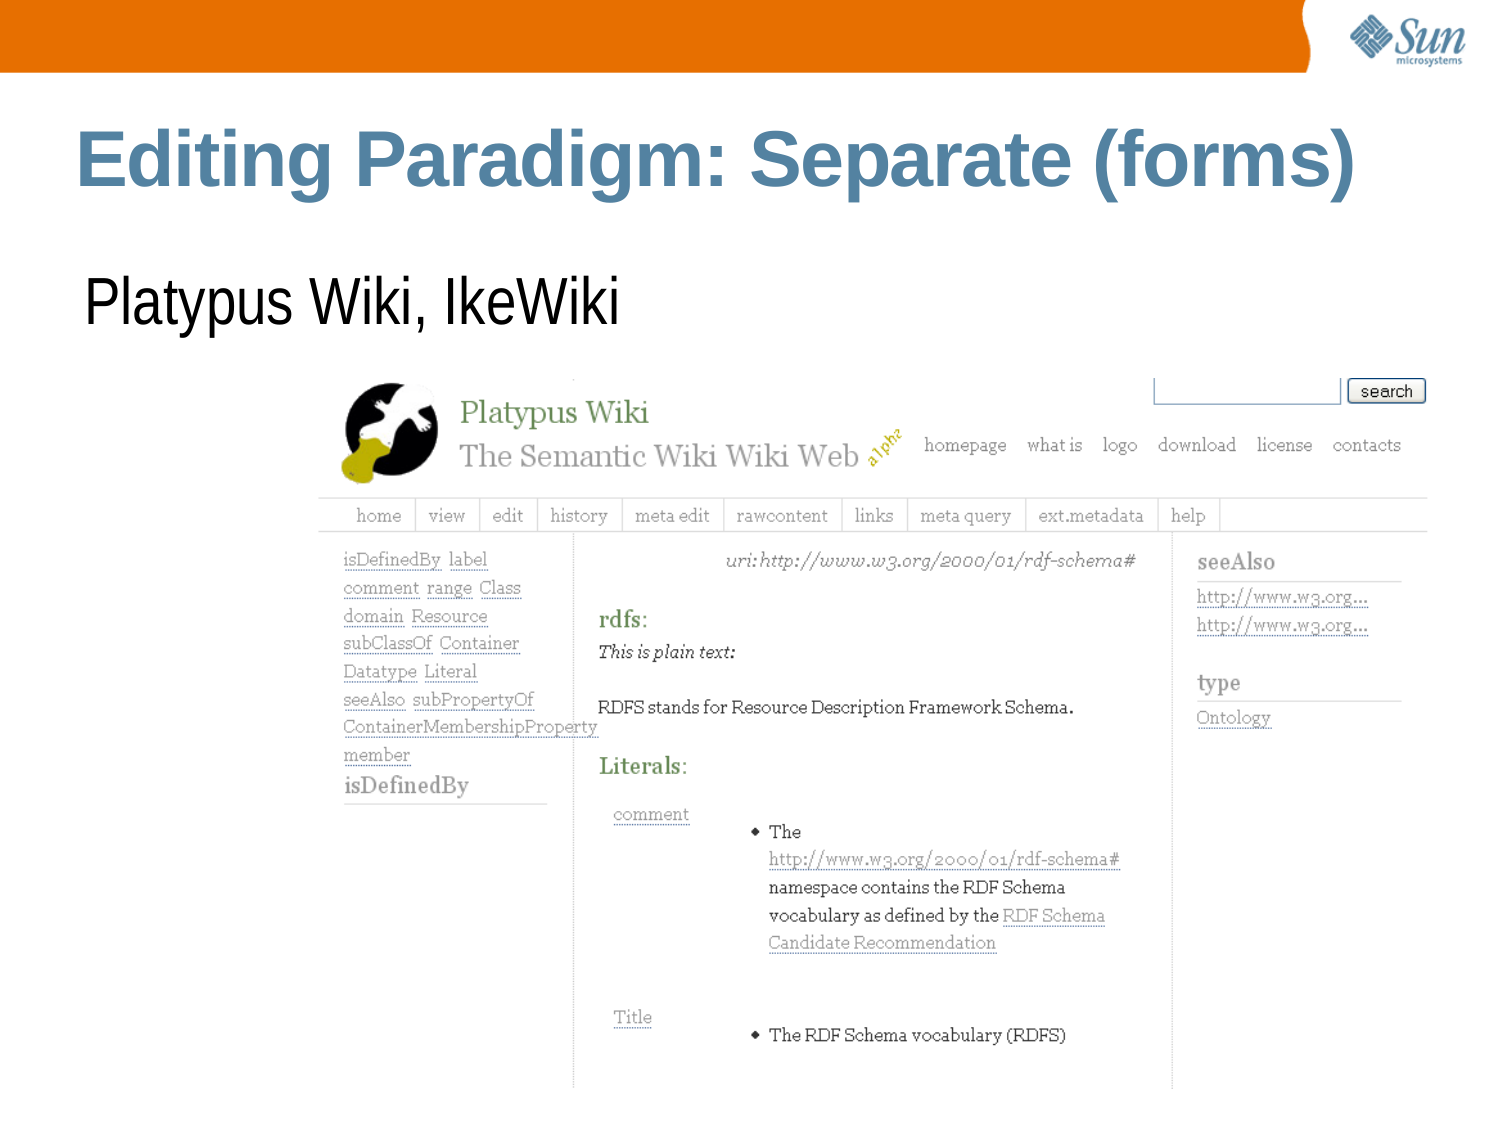

# Editing Paradigm: Separate (forms)
Platypus Wiki, IkeWiki
17